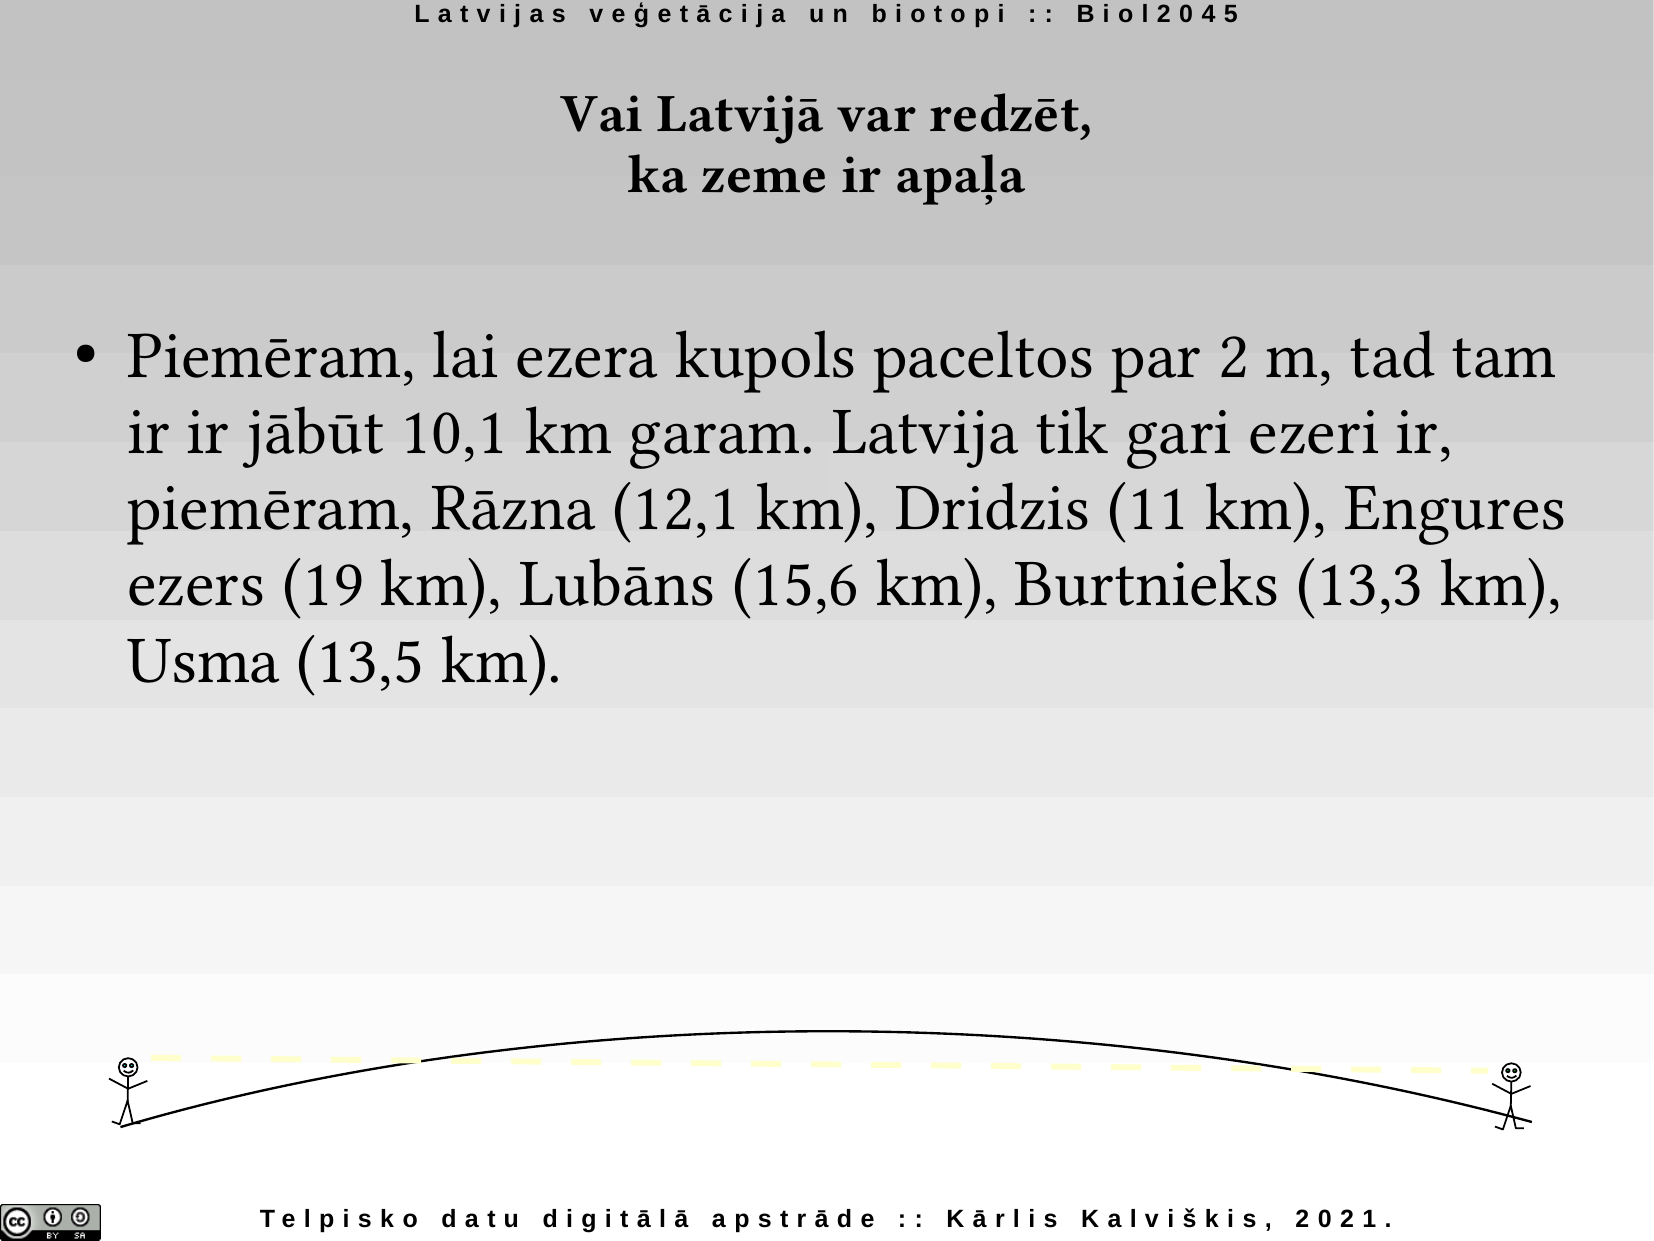

# Vai Latvijā var redzēt, ka zeme ir apaļa
Piemēram, lai ezera kupols paceltos par 2 m, tad tam ir ir jābūt 10,1 km garam. Latvija tik gari ezeri ir, piemēram, Rāzna (12,1 km), Dridzis (11 km), Engures ezers (19 km), Lubāns (15,6 km), Burtnieks (13,3 km), Usma (13,5 km).